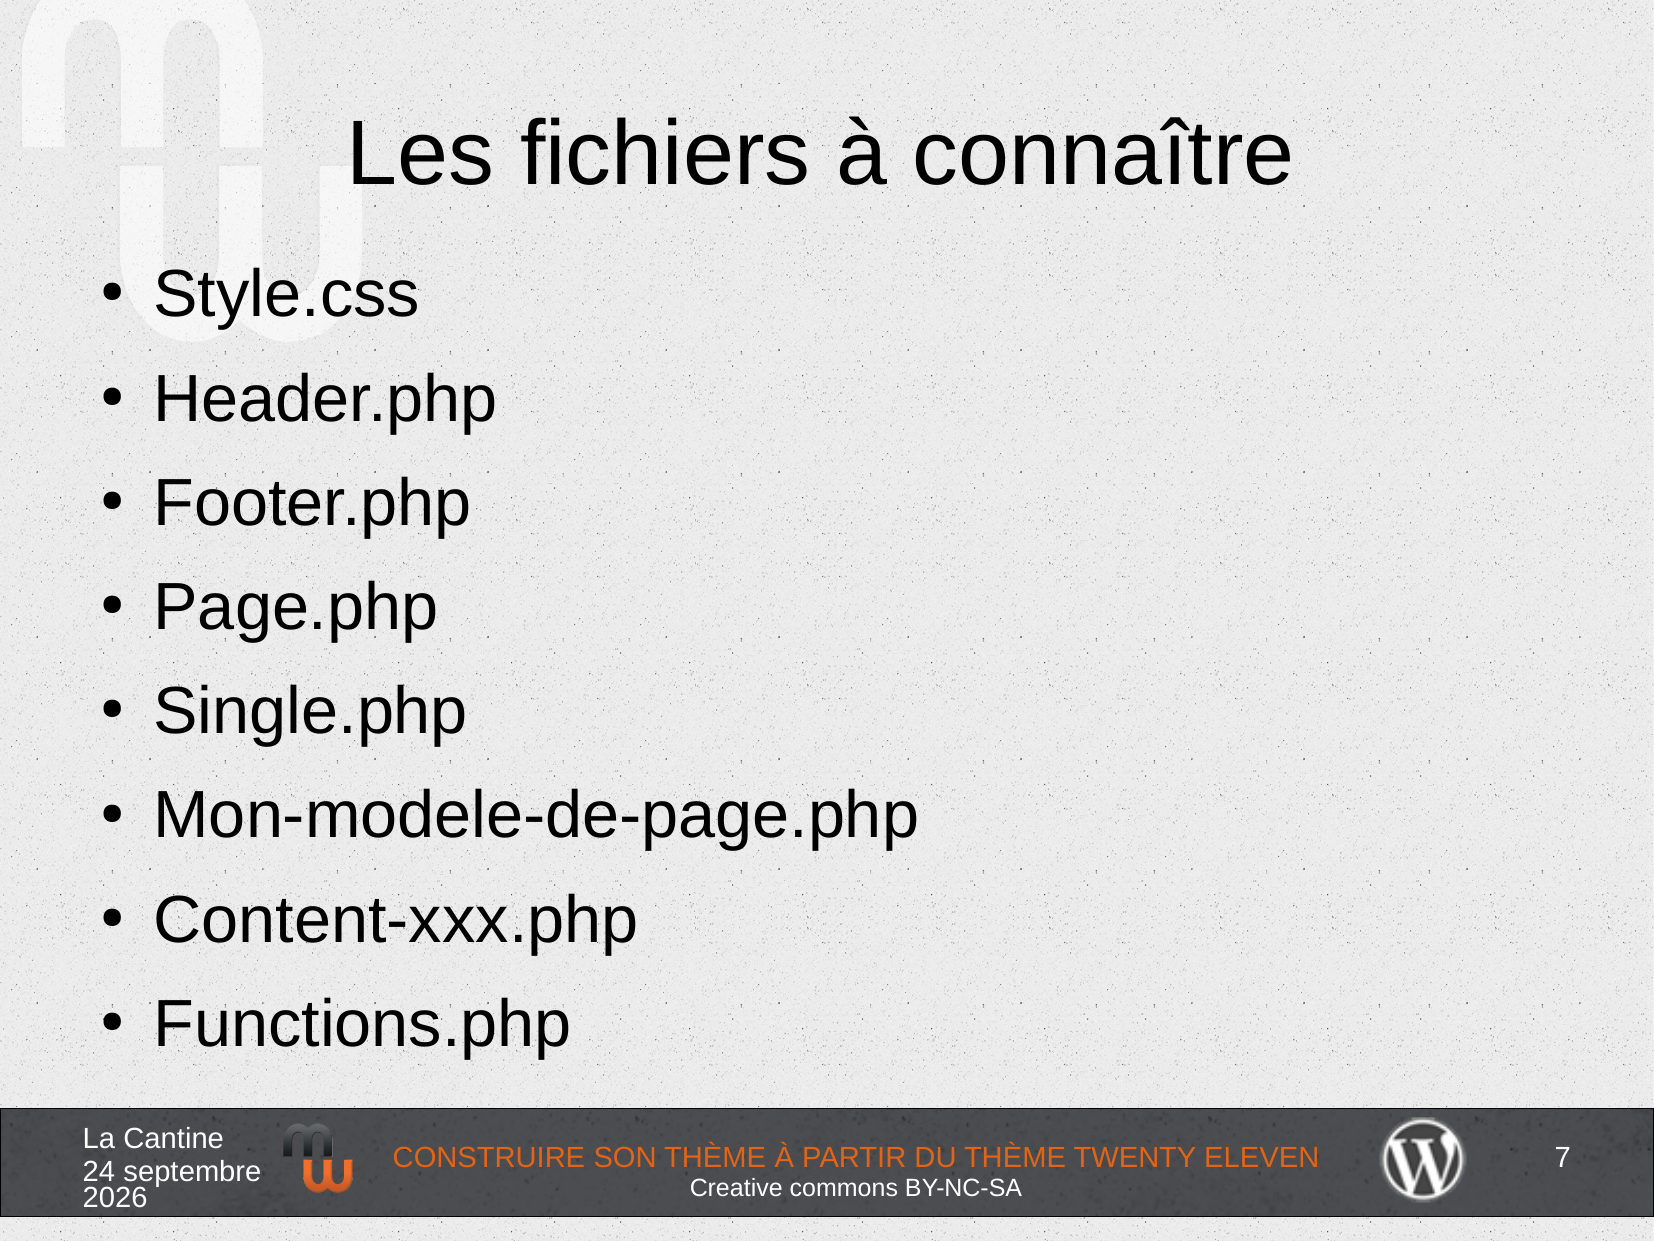

# Les fichiers à connaître
Style.css
Header.php
Footer.php
Page.php
Single.php
Mon-modele-de-page.php
Content-xxx.php
Functions.php
CONSTRUIRE SON THÈME À PARTIR DU THÈME TWENTY ELEVEN
7